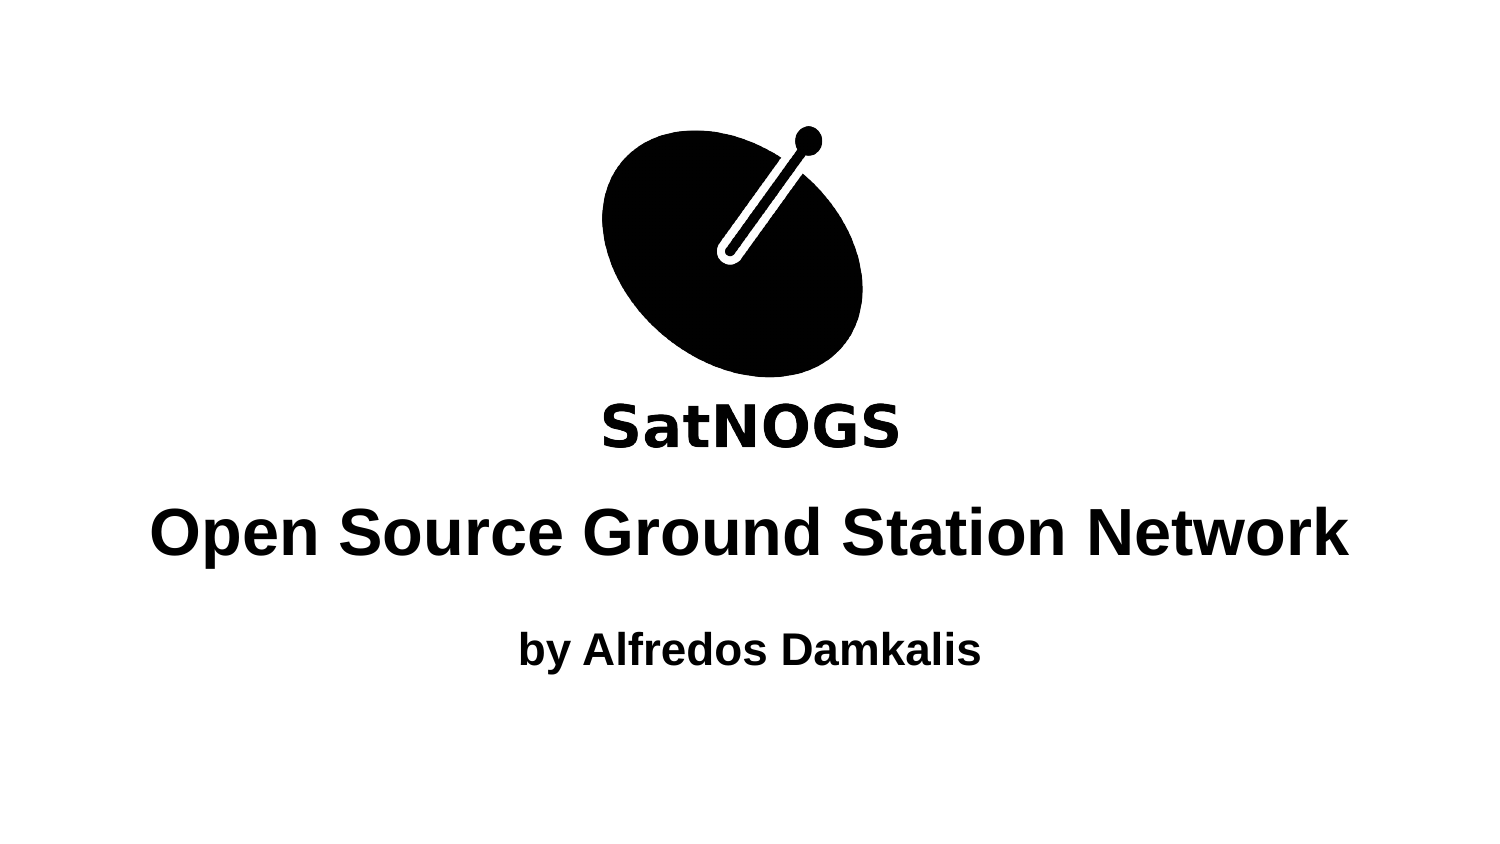

# Open Source Ground Station Network
by Alfredos Damkalis